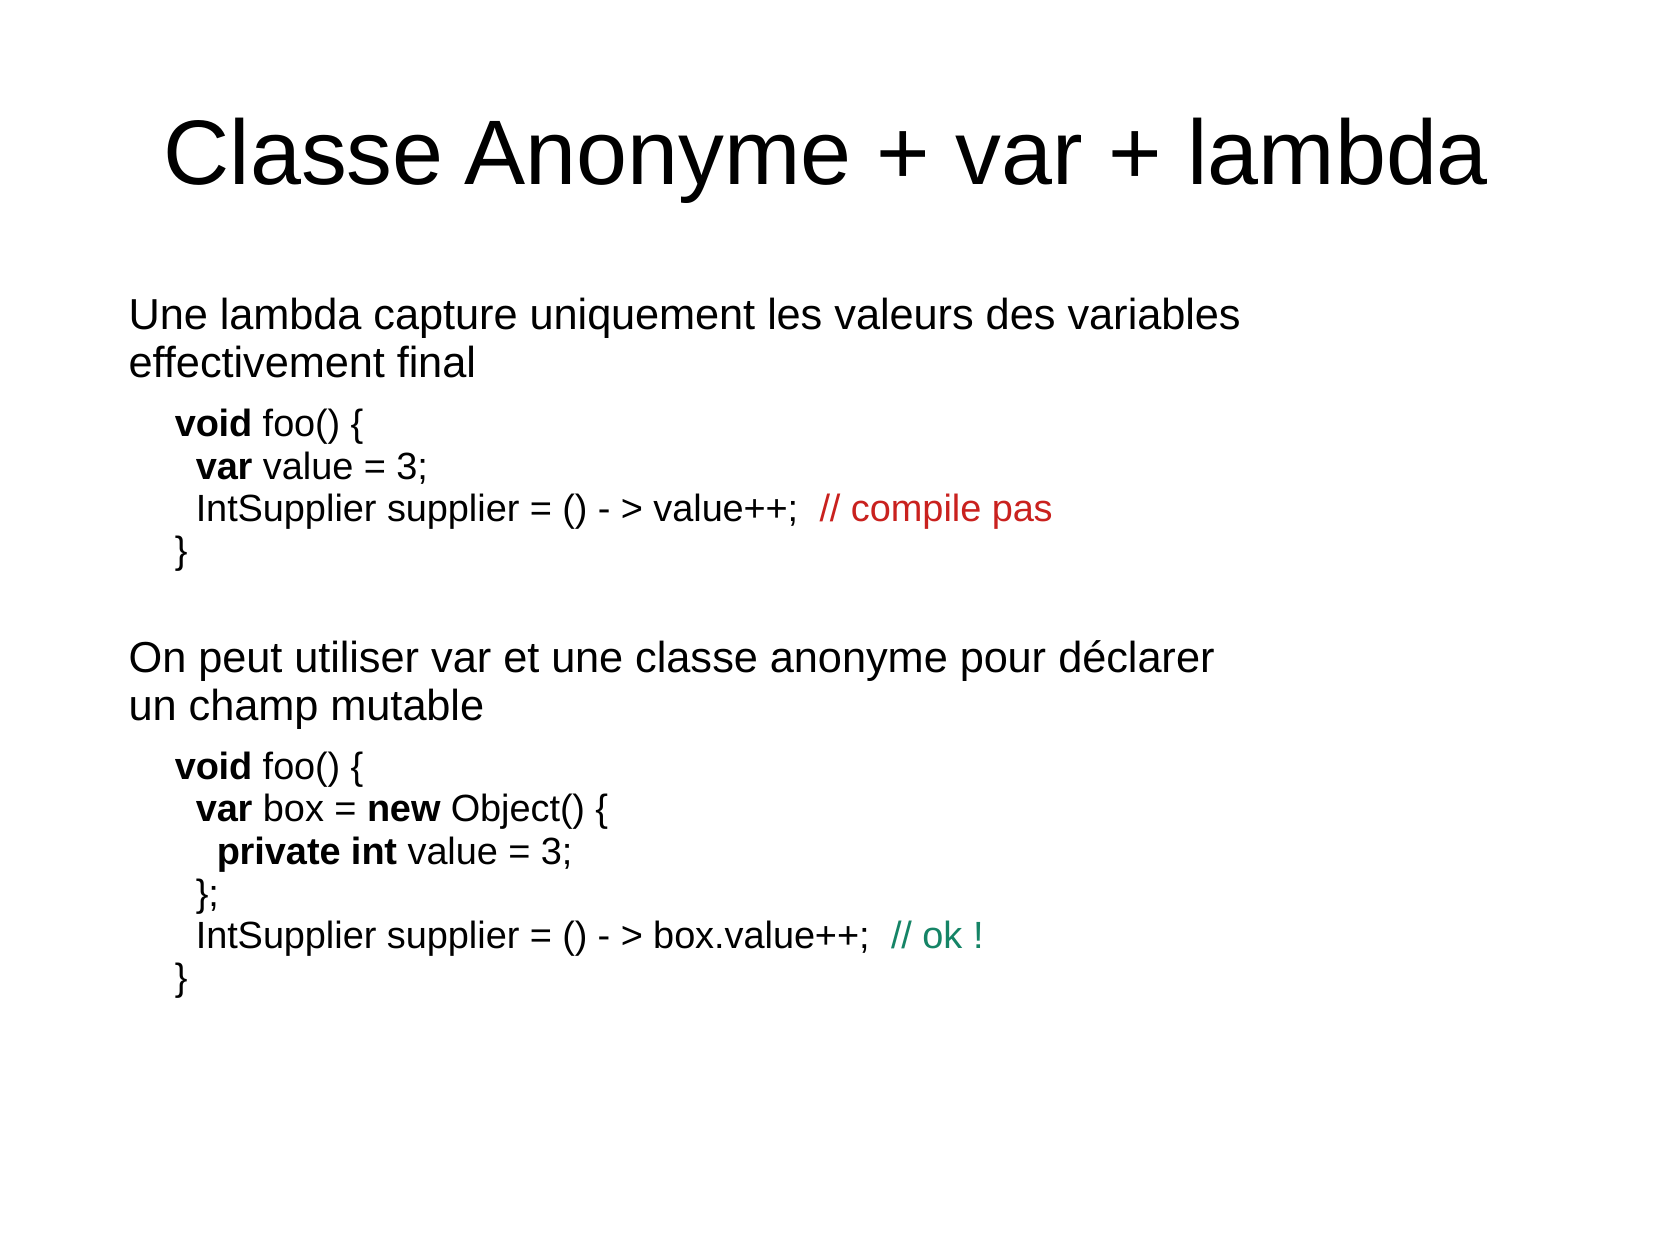

Classe Anonyme + var + lambda
# Une lambda capture uniquement les valeurs des variables effectivement final
void foo() {
 var value = 3;
 IntSupplier supplier = () - > value++; // compile pas
}
On peut utiliser var et une classe anonyme pour déclarer
un champ mutable
void foo() {
 var box = new Object() {
 private int value = 3;
 };
 IntSupplier supplier = () - > box.value++; // ok !
}